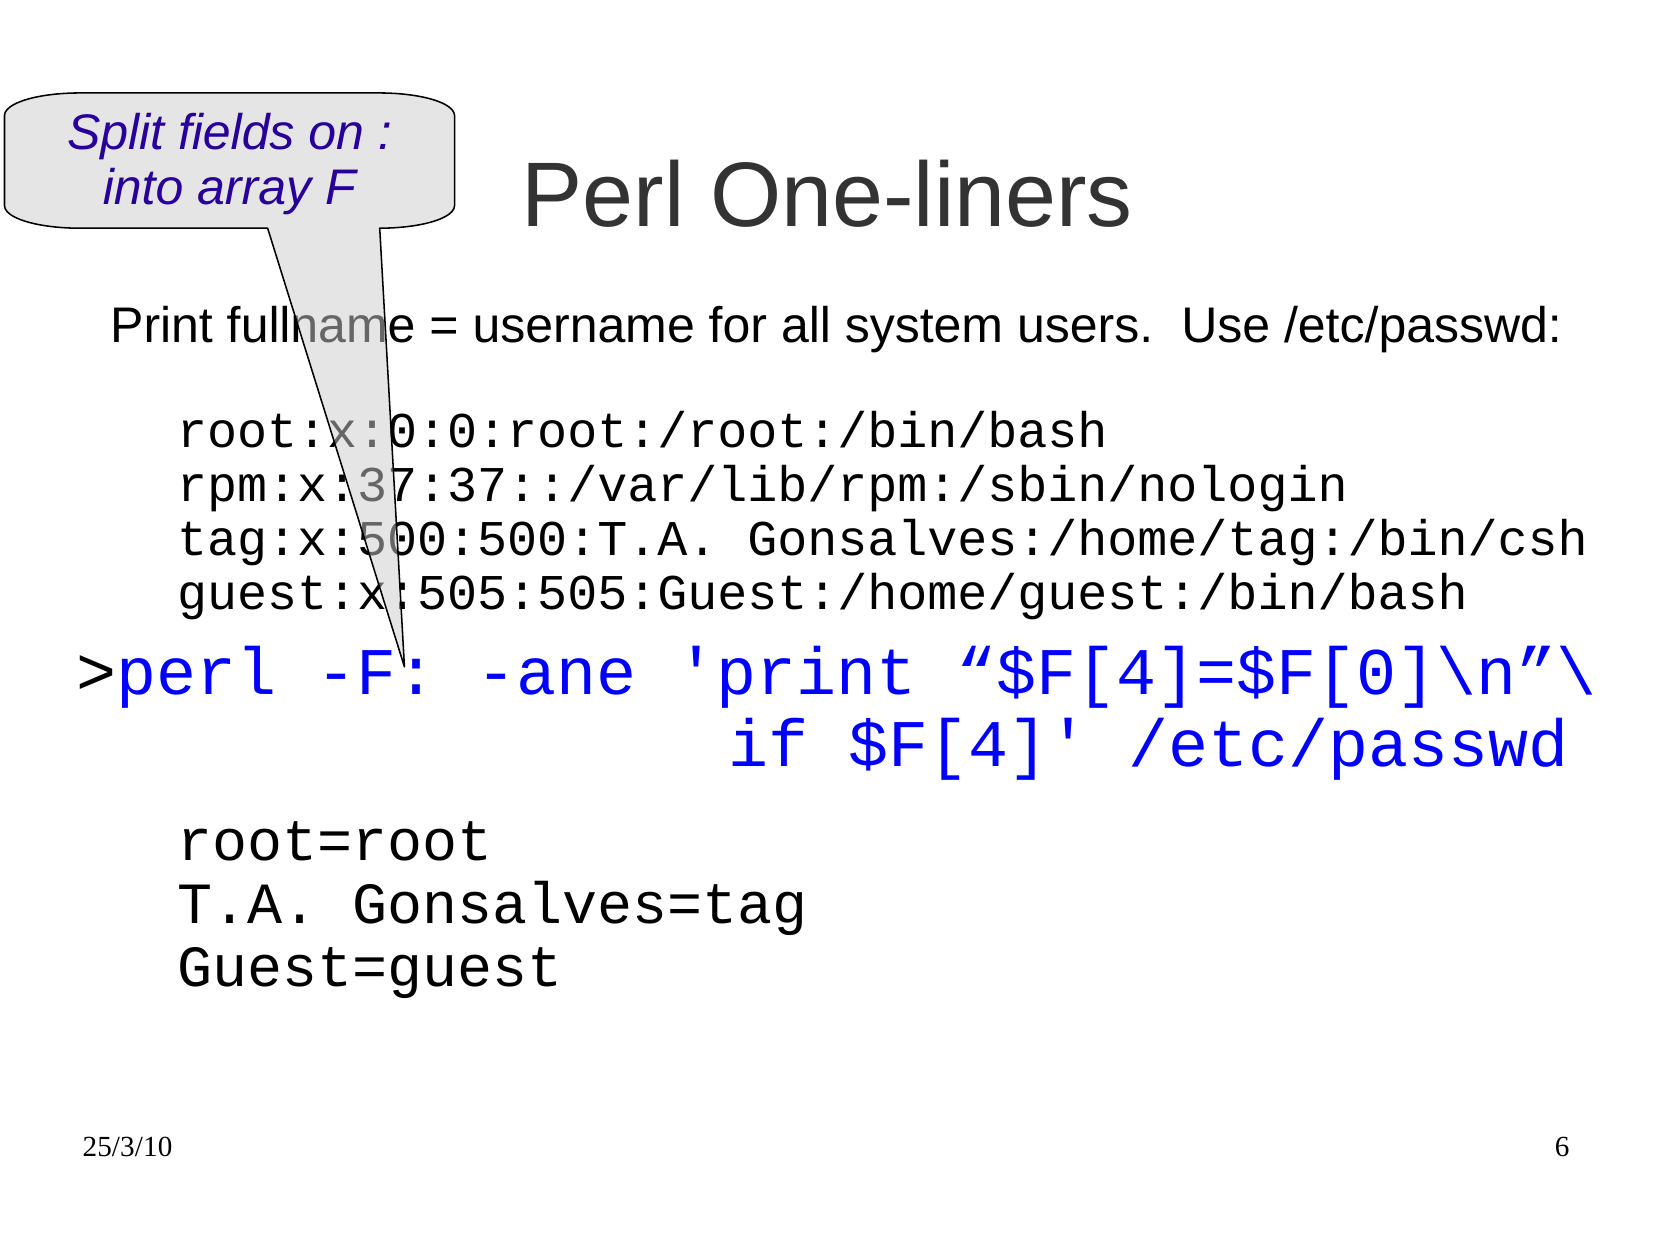

# Perl One-liners
Split fields on : into array F
Print fullname = username for all system users. Use /etc/passwd:
root:x:0:0:root:/root:/bin/bash
rpm:x:37:37::/var/lib/rpm:/sbin/nologin
tag:x:500:500:T.A. Gonsalves:/home/tag:/bin/csh
guest:x:505:505:Guest:/home/guest:/bin/bash
>perl -F: -ane 'print “$F[4]=$F[0]\n”\ if $F[4]' /etc/passwd
root=root
T.A. Gonsalves=tag
Guest=guest
6